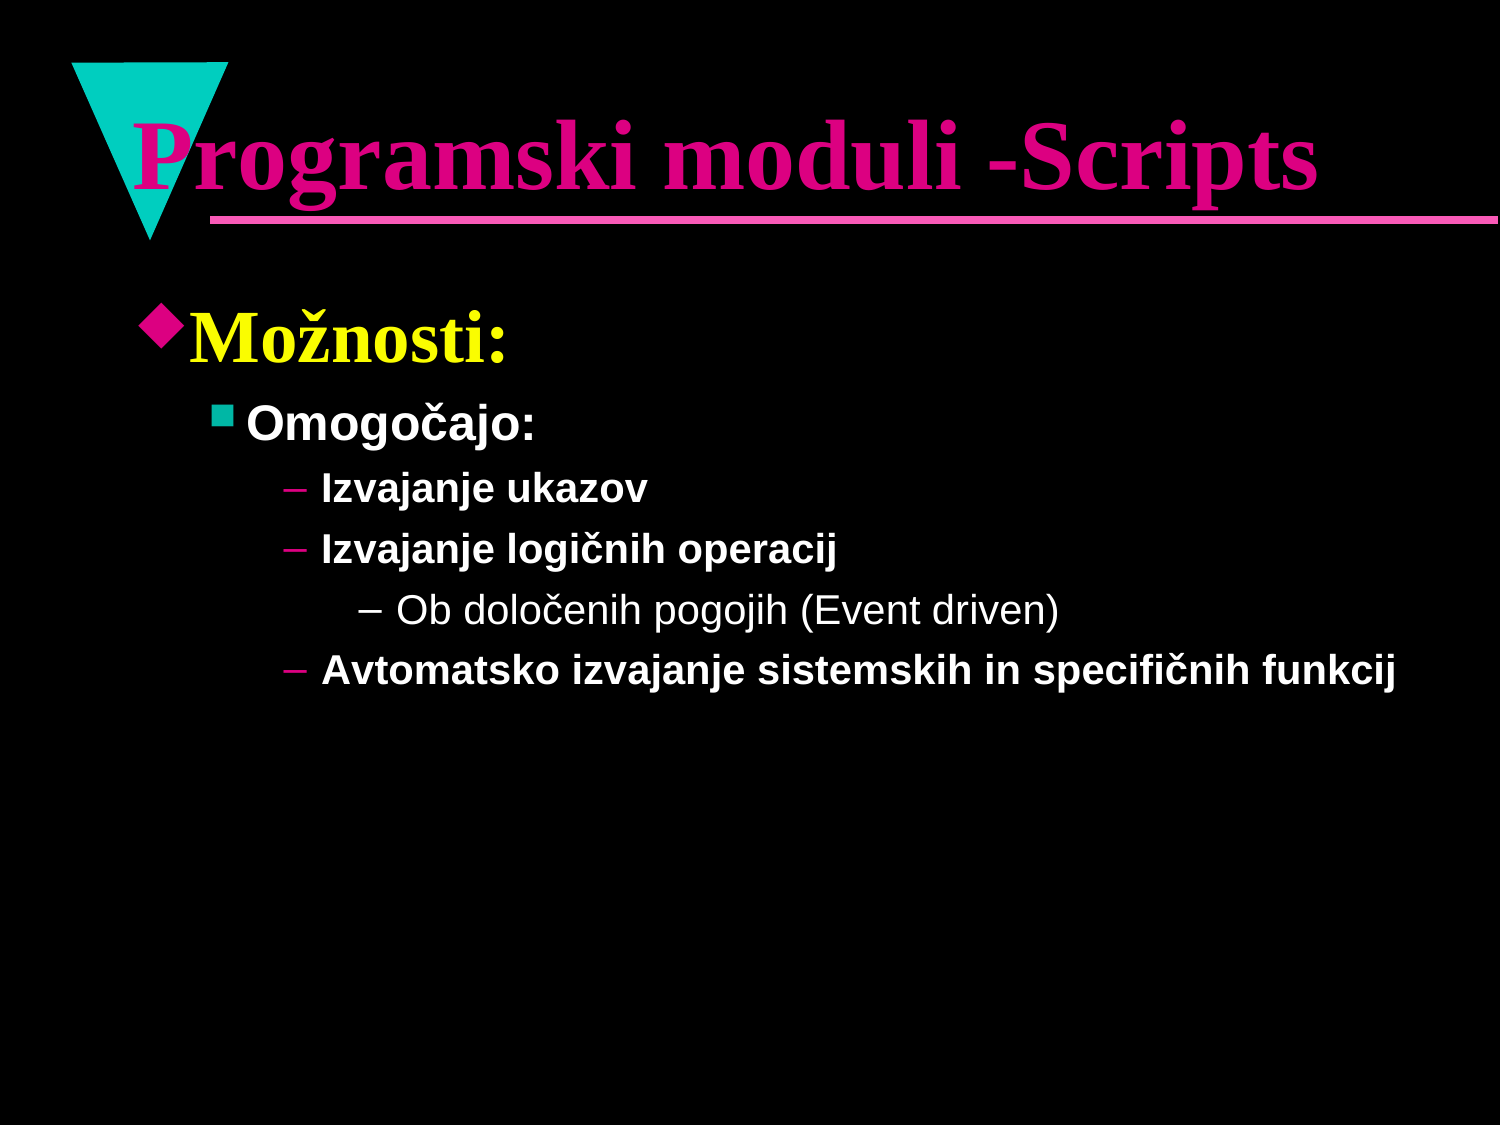

# Programski moduli -Scripts
Možnosti:
Omogočajo:
Izvajanje ukazov
Izvajanje logičnih operacij
Ob določenih pogojih (Event driven)
Avtomatsko izvajanje sistemskih in specifičnih funkcij
RVP2
Kreiranje programskih modulov
2